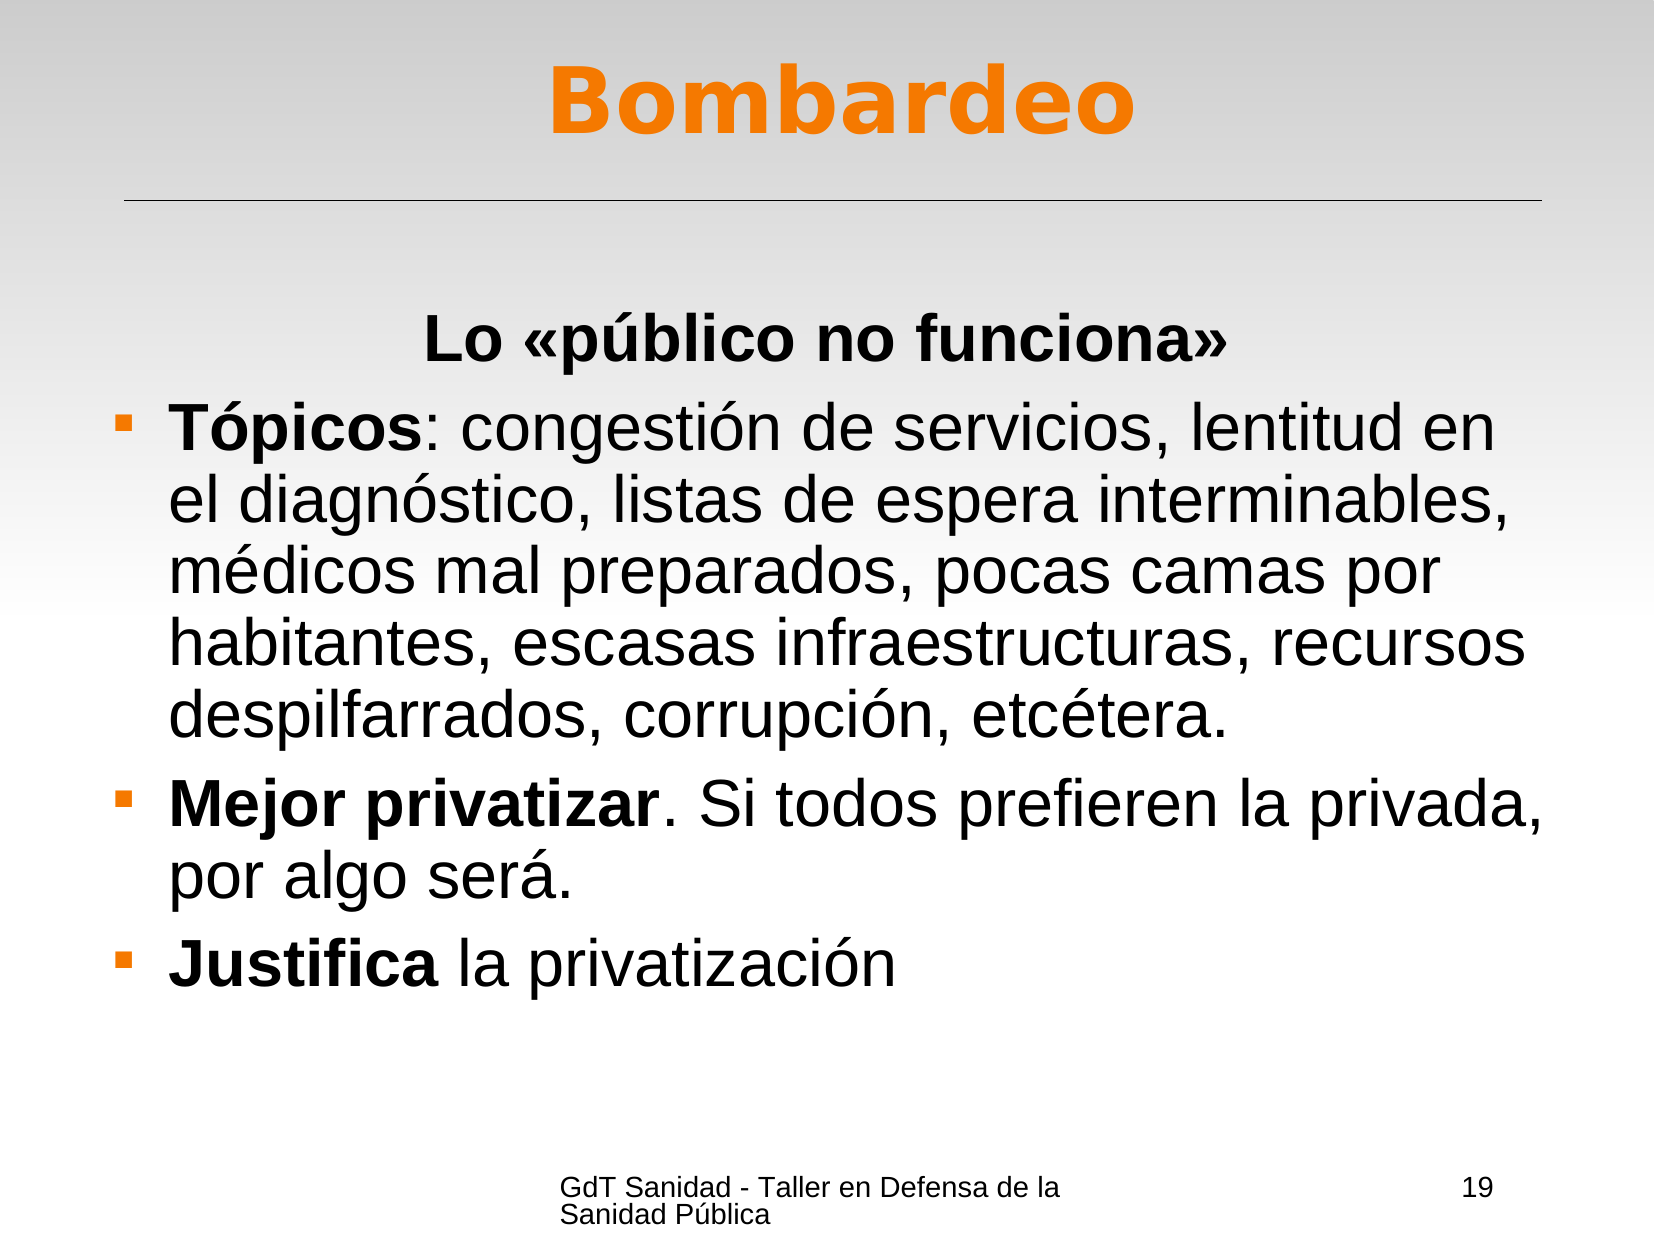

Bombardeo
# Lo «público no funciona»
Tópicos: congestión de servicios, lentitud en el diagnóstico, listas de espera interminables, médicos mal preparados, pocas camas por habitantes, escasas infraestructuras, recursos despilfarrados, corrupción, etcétera.
Mejor privatizar. Si todos prefieren la privada, por algo será.
Justifica la privatización
GdT Sanidad - Taller en Defensa de la Sanidad Pública
19